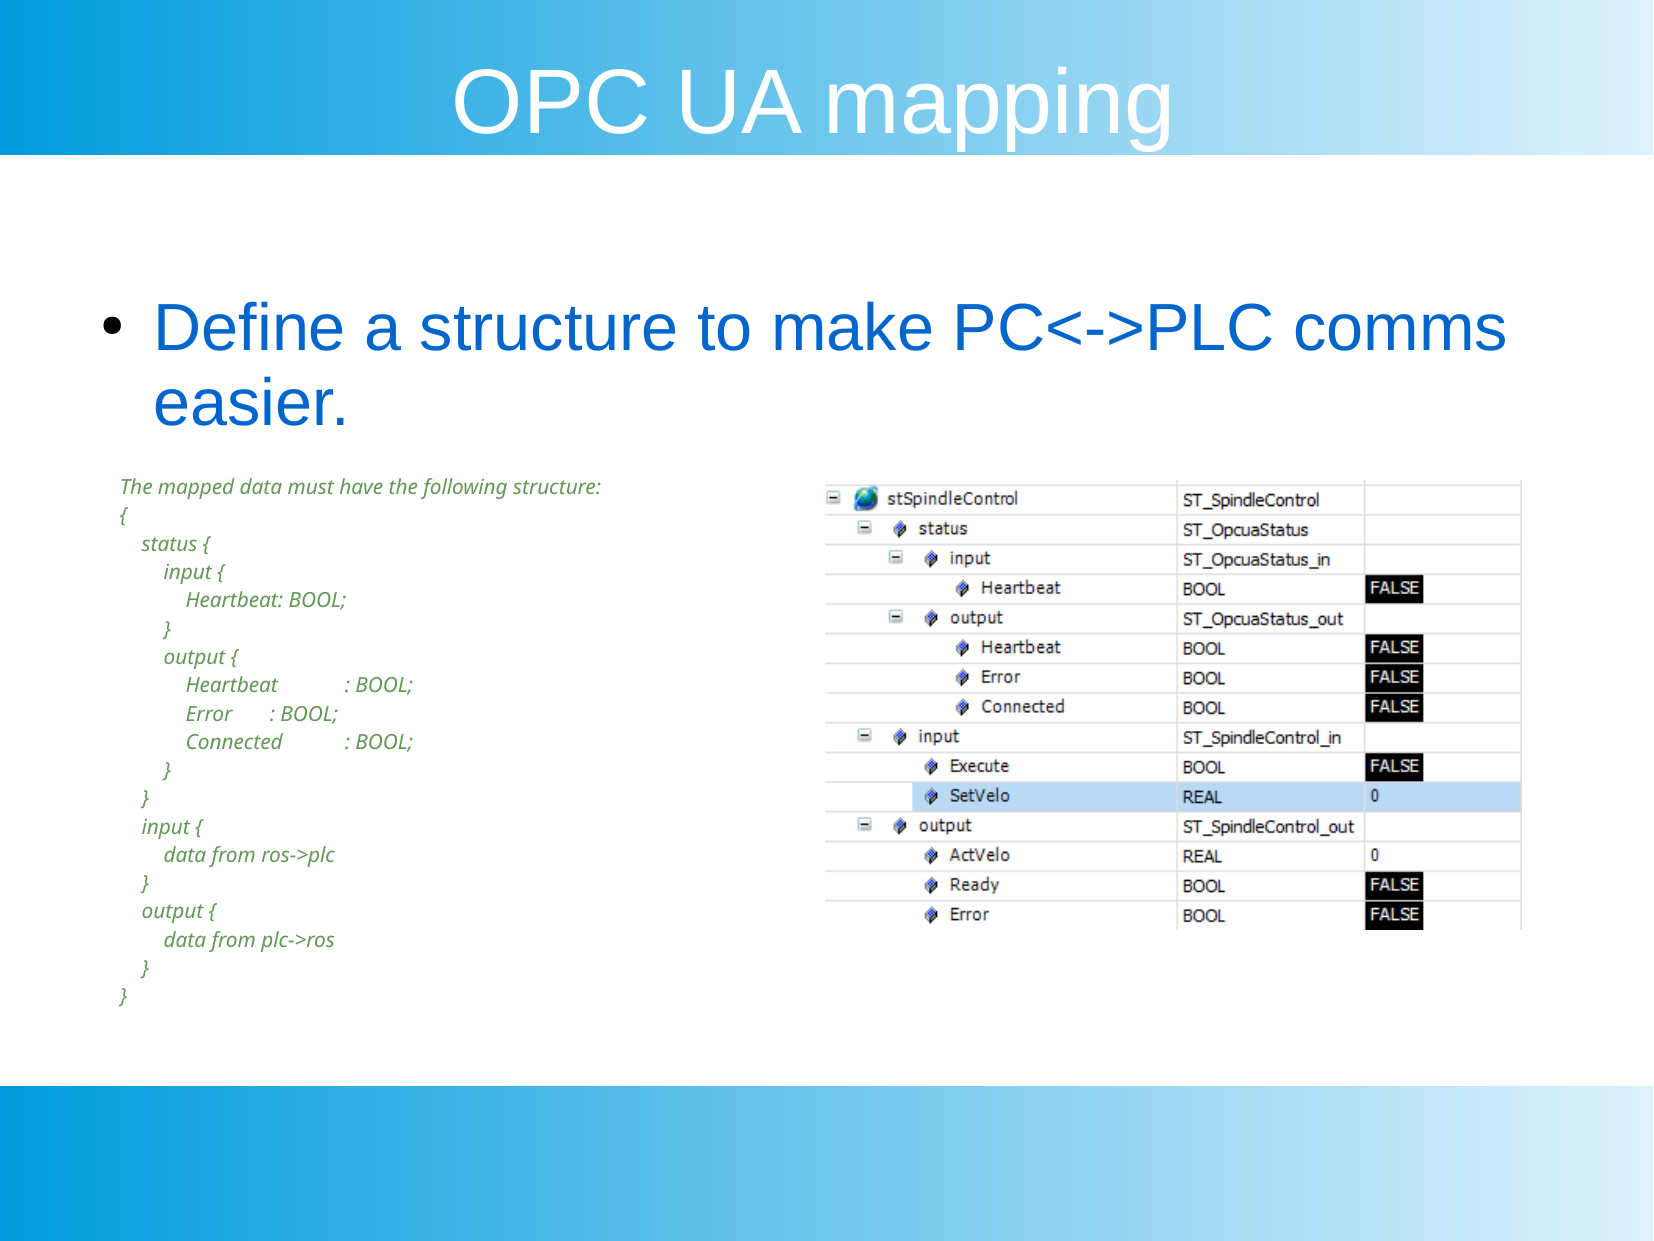

# OPC UA mapping
Define a structure to make PC<->PLC comms easier.
The mapped data must have the following structure:
{
 status {
 input {
 Heartbeat: BOOL;
 }
 output {
 Heartbeat	: BOOL;
 Error	: BOOL;
 Connected	: BOOL;
 }
 }
 input {
 data from ros->plc
 }
 output {
 data from plc->ros
 }
}